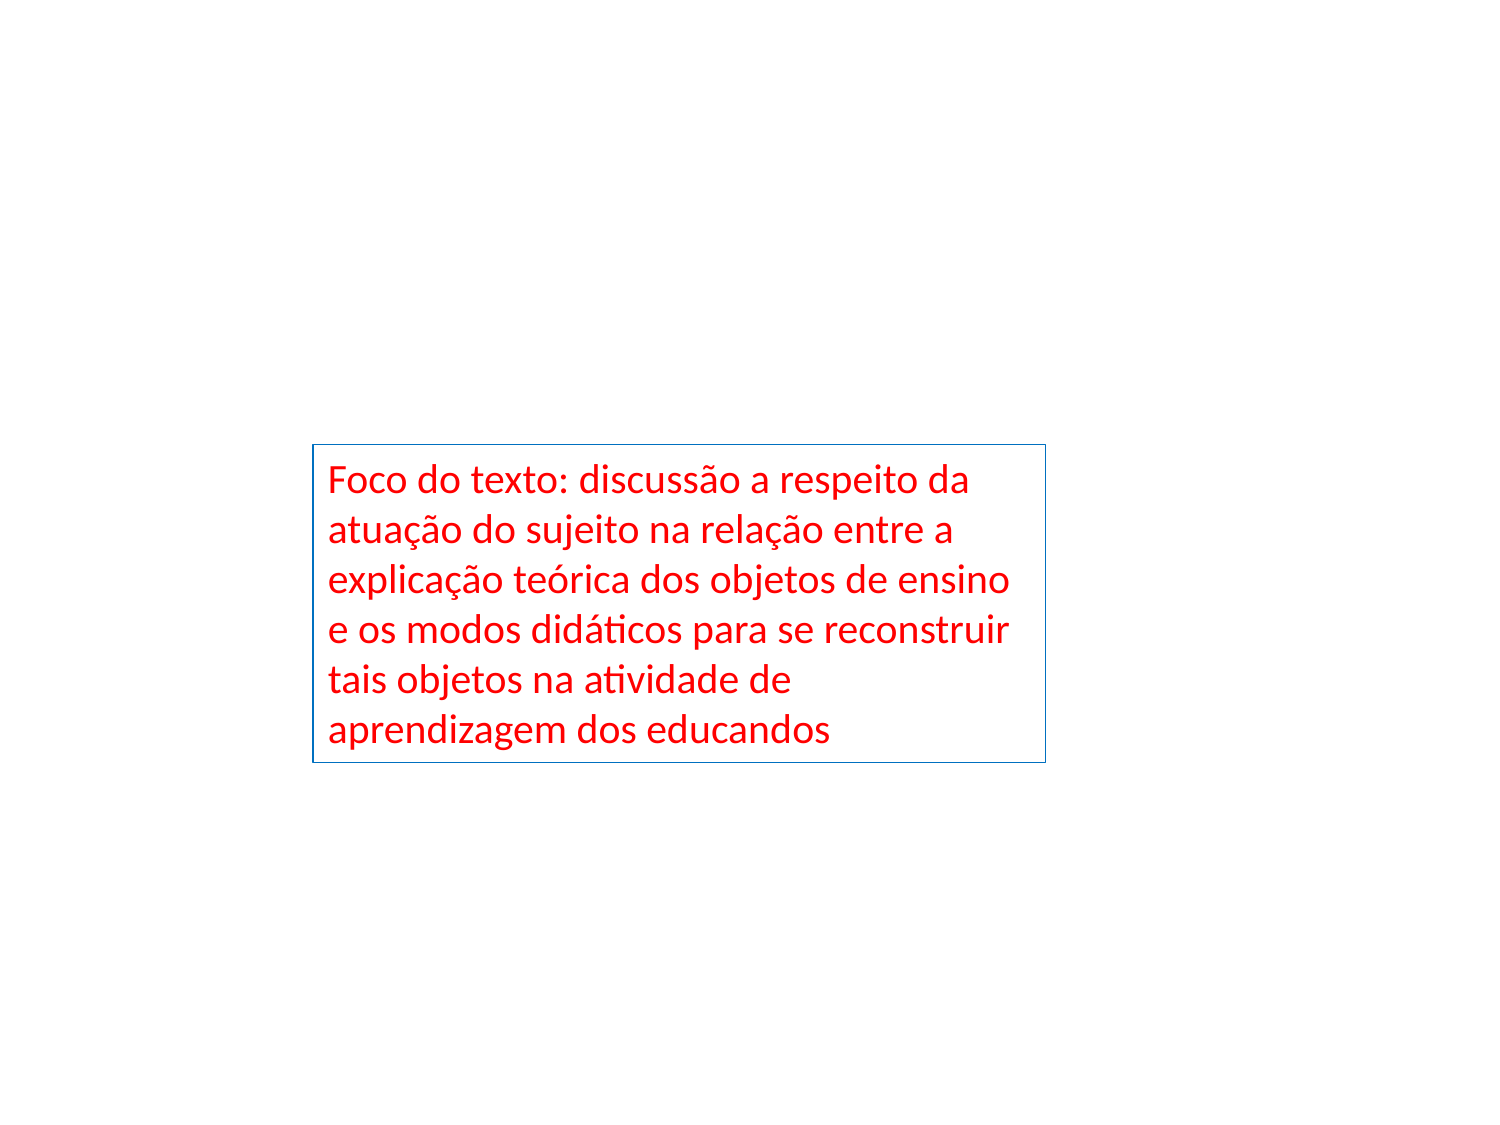

Foco do texto: discussão a respeito da atuação do sujeito na relação entre a explicação teórica dos objetos de ensino e os modos didáticos para se reconstruir tais objetos na atividade de aprendizagem dos educandos